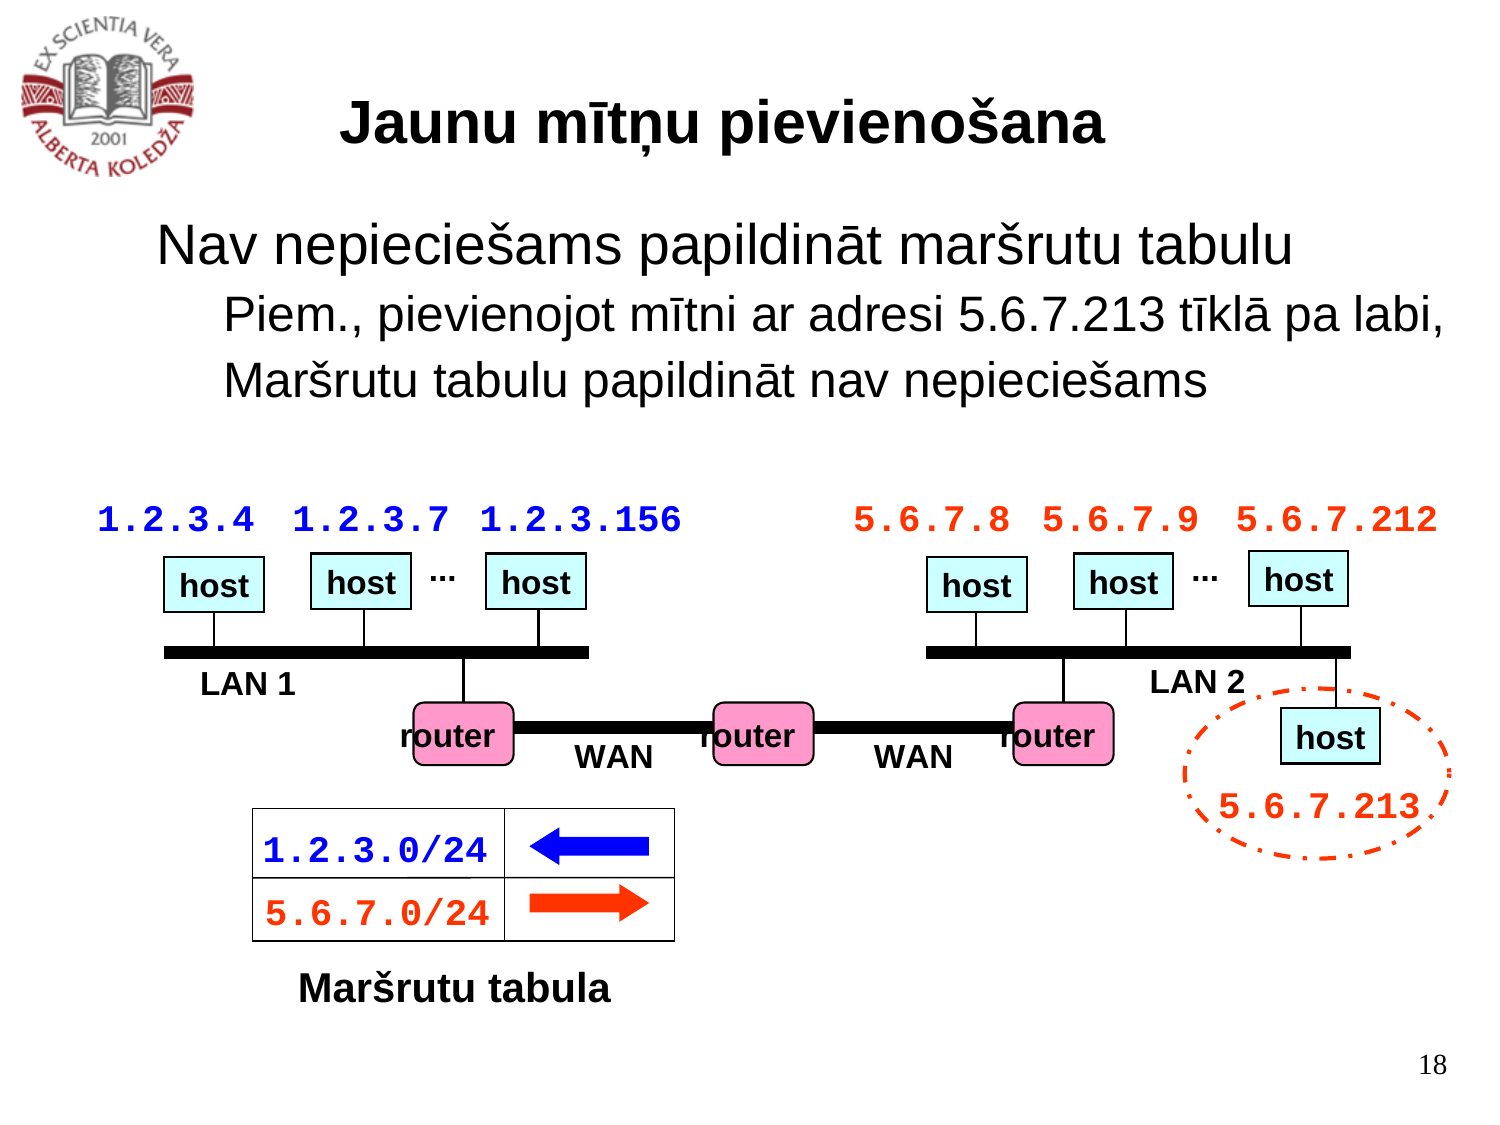

# Jaunu mītņu pievienošana
Nav nepieciešams papildināt maršrutu tabulu
Piem., pievienojot mītni ar adresi 5.6.7.213 tīklā pa labi,
Maršrutu tabulu papildināt nav nepieciešams
1.2.3.4
1.2.3.7
1.2.3.156
5.6.7.8
5.6.7.9
5.6.7.212
...
...
host
host
host
host
host
host
LAN 2
LAN 1
router
router
router
host
WAN
WAN
5.6.7.213
1.2.3.0/24
5.6.7.0/24
Maršrutu tabula